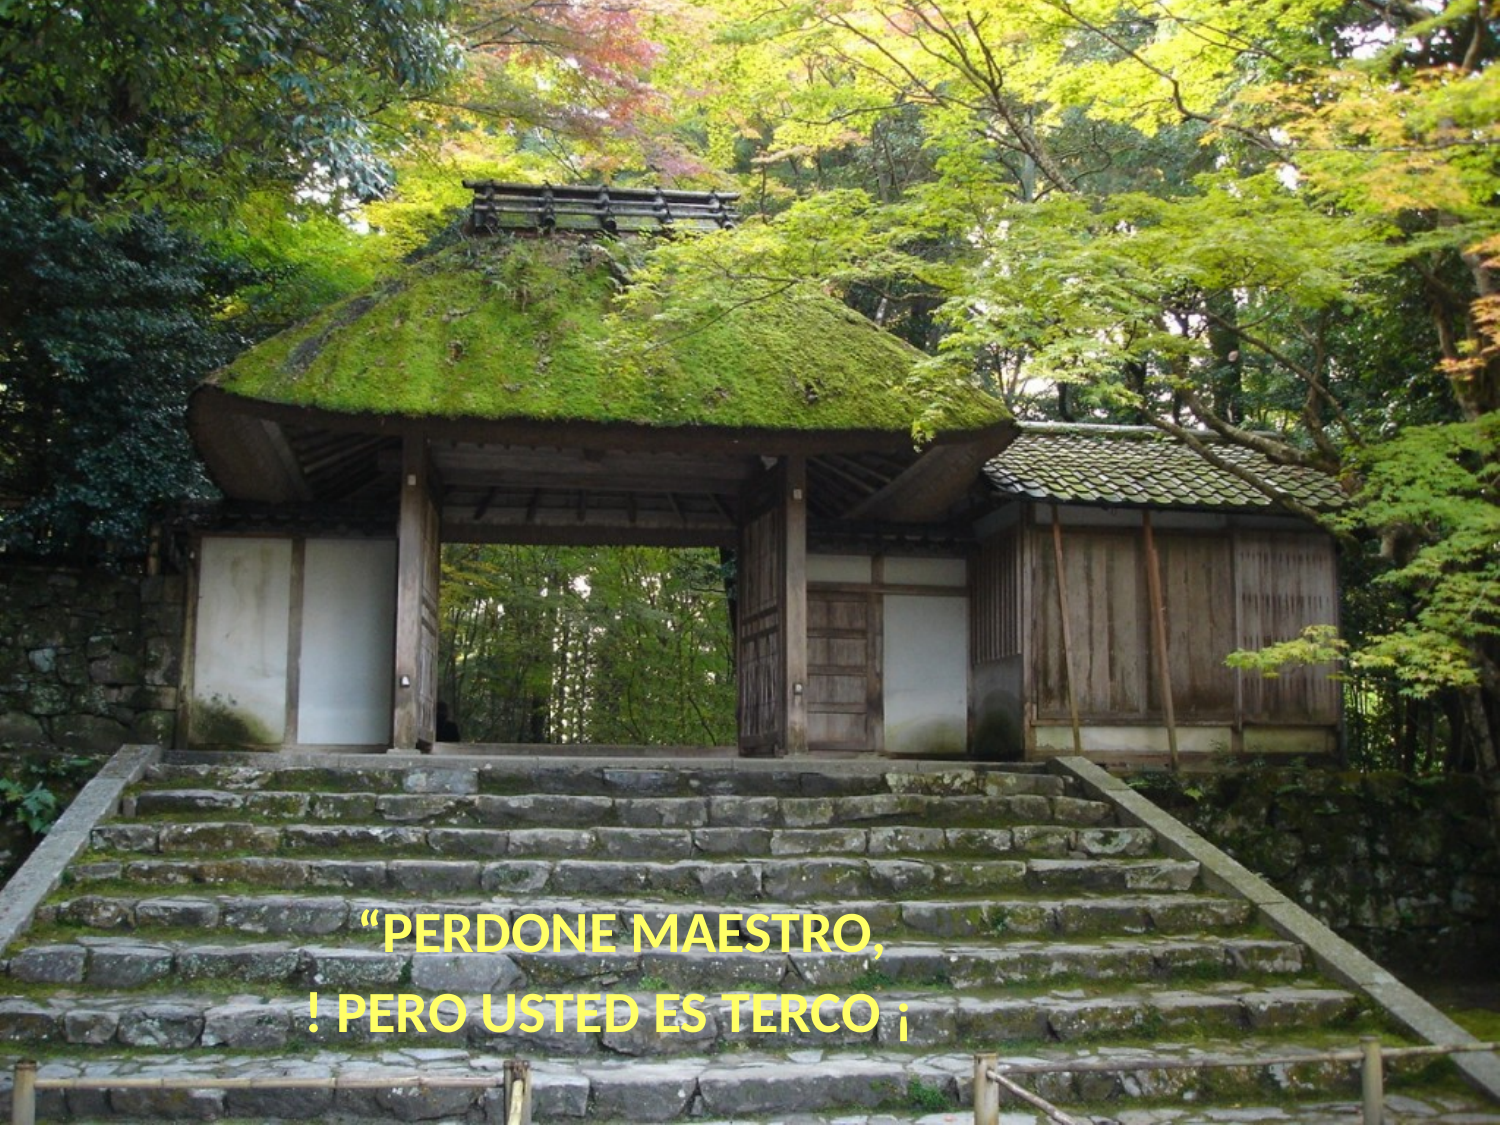

“PERDONE MAESTRO,
! PERO USTED ES TERCO ¡